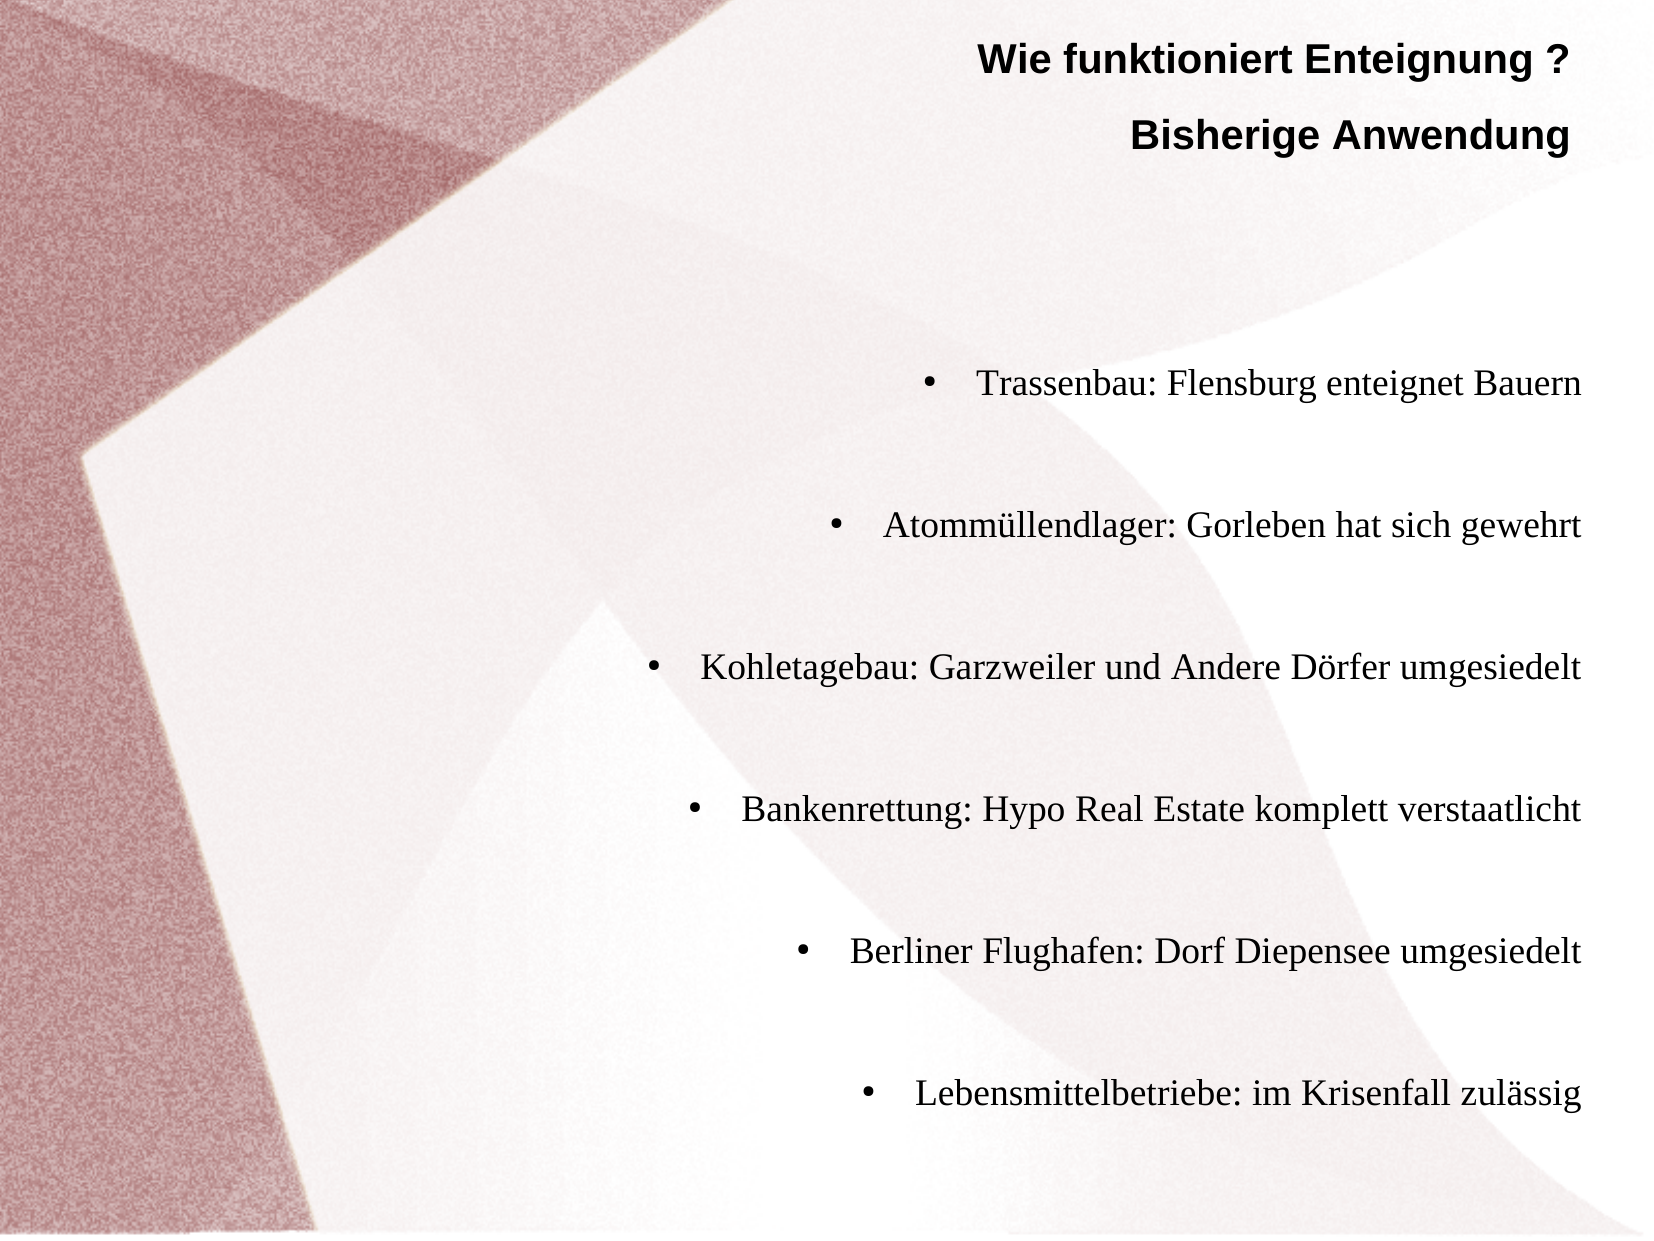

Trassenbau: Flensburg enteignet Bauern
Atommüllendlager: Gorleben hat sich gewehrt
Kohletagebau: Garzweiler und Andere Dörfer umgesiedelt
Bankenrettung: Hypo Real Estate komplett verstaatlicht
Berliner Flughafen: Dorf Diepensee umgesiedelt
Lebensmittelbetriebe: im Krisenfall zulässig
# Wie funktioniert Enteignung ?
Bisherige Anwendung